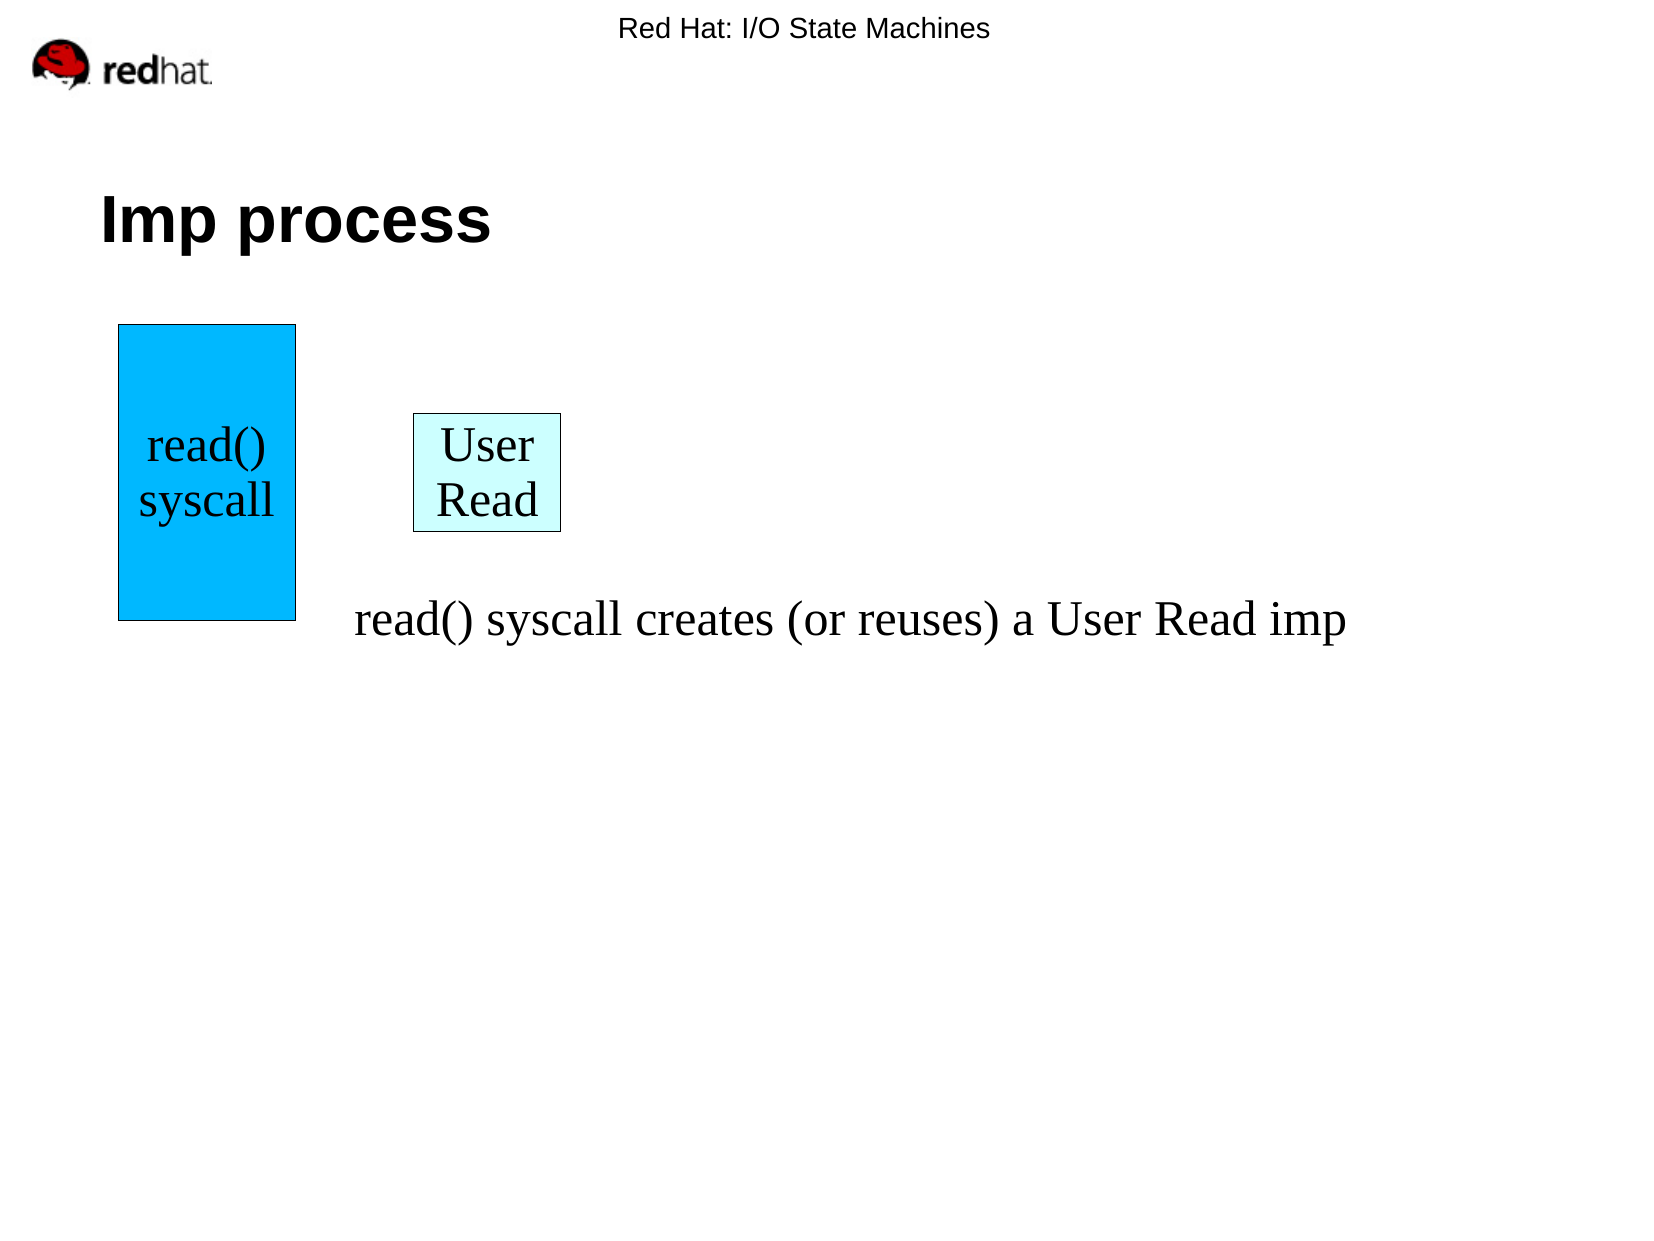

# Imp process
read()
syscall
User
Read
read() syscall creates (or reuses) a User Read imp